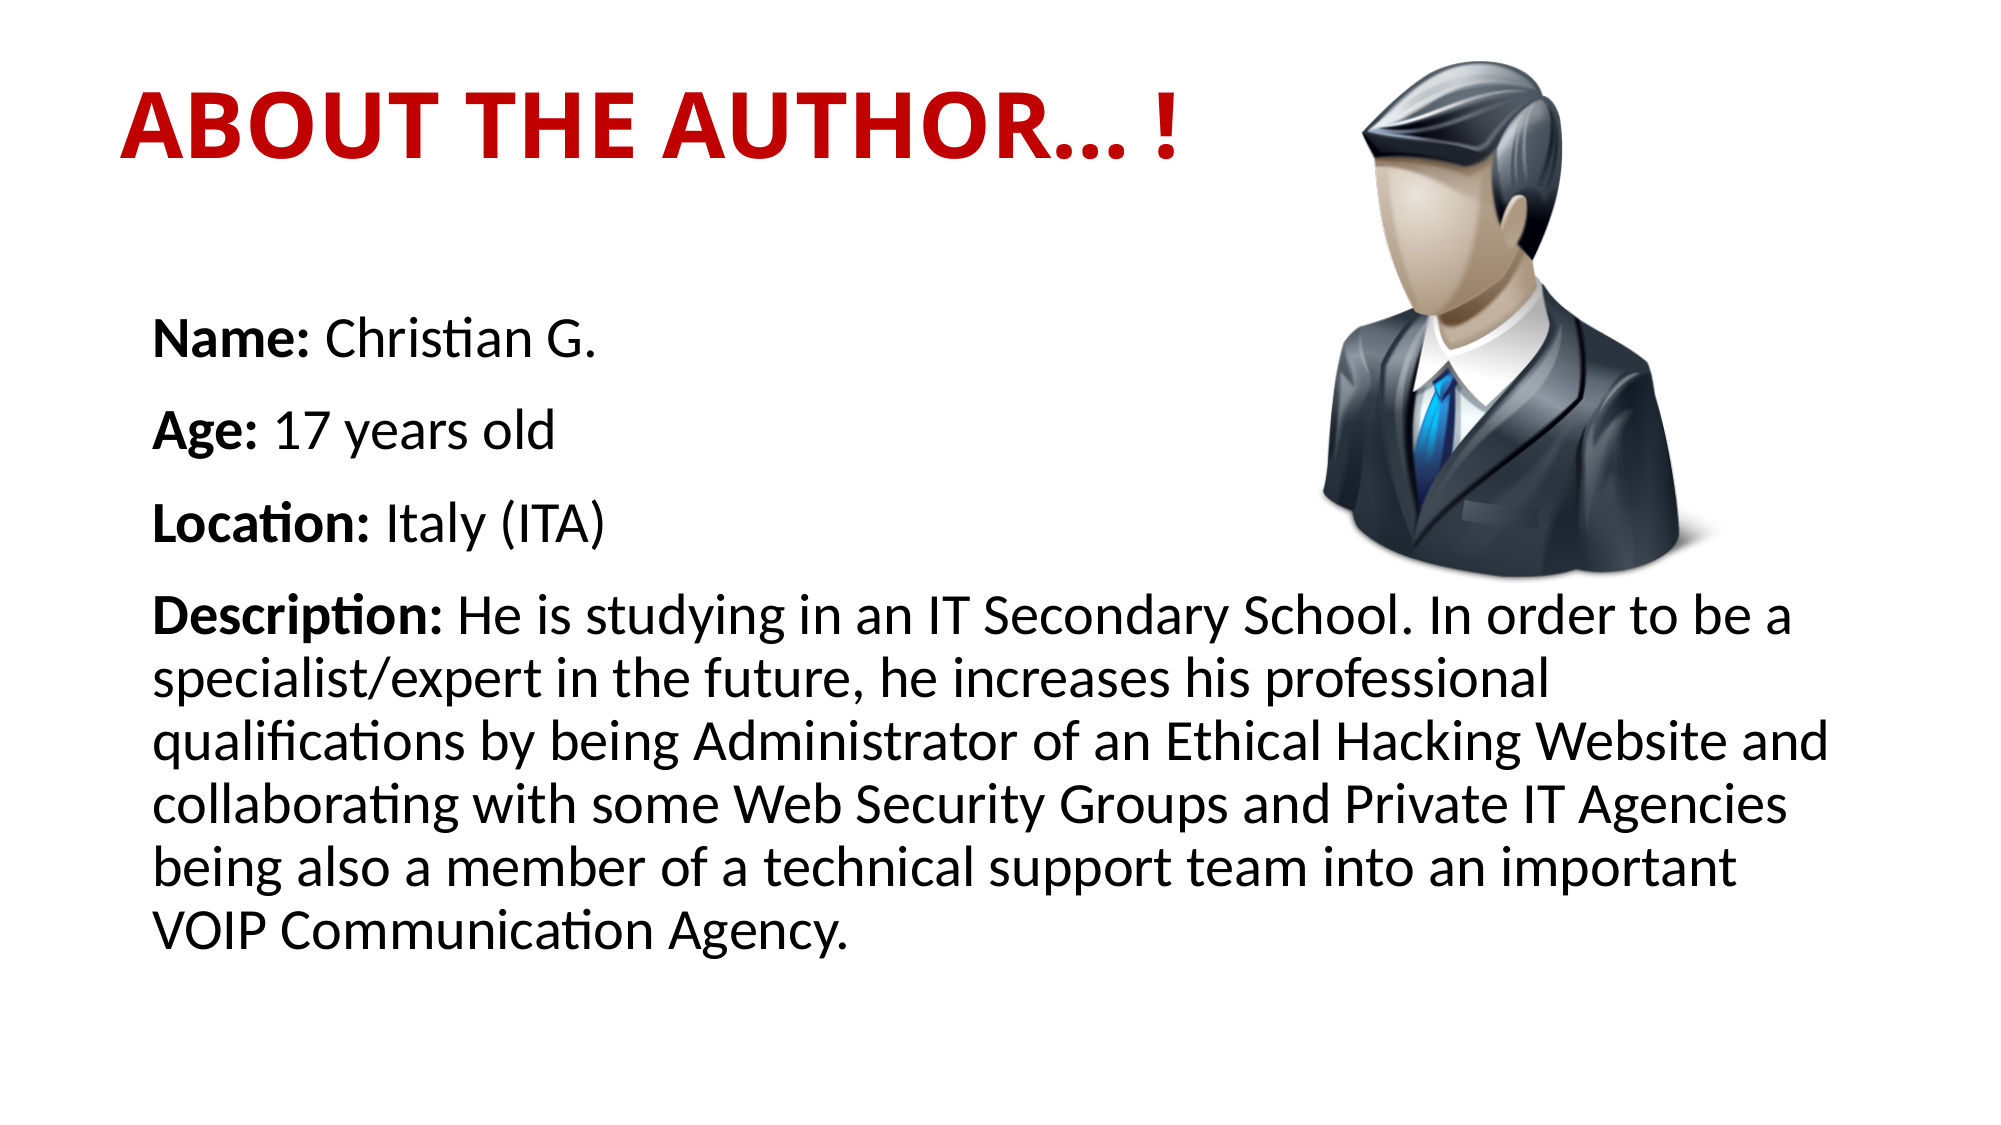

# ABOUT THE AUTHOR… !
Name: Christian G.
Age: 17 years old
Location: Italy (ITA)
Description: He is studying in an IT Secondary School. In order to be a specialist/expert in the future, he increases his professional qualifications by being Administrator of an Ethical Hacking Website and collaborating with some Web Security Groups and Private IT Agencies being also a member of a technical support team into an important VOIP Communication Agency.